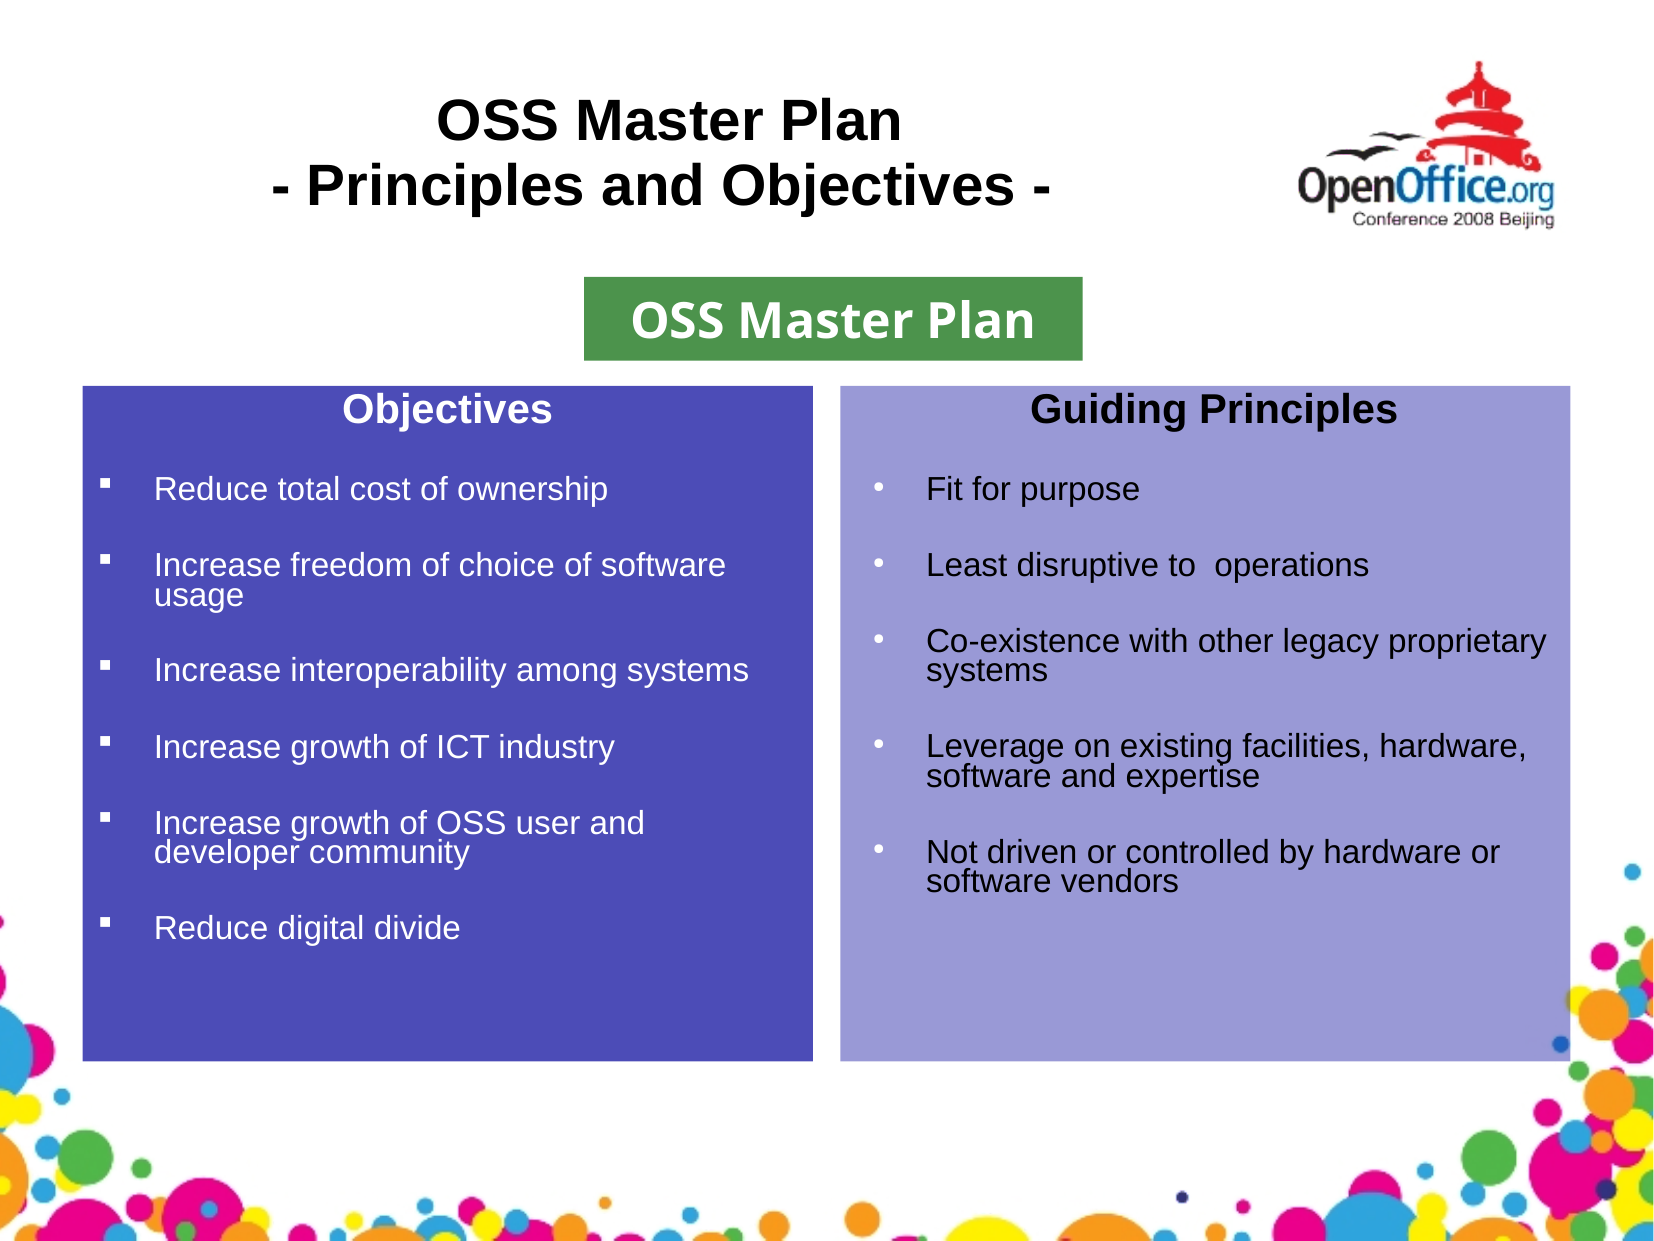

# OSS Master Plan - Principles and Objectives -
OSS Master Plan
Objectives
Reduce total cost of ownership
Increase freedom of choice of software usage
Increase interoperability among systems
Increase growth of ICT industry
Increase growth of OSS user and developer community
Reduce digital divide
Guiding Principles
Fit for purpose
Least disruptive to operations
Co-existence with other legacy proprietary systems
Leverage on existing facilities, hardware, software and expertise
Not driven or controlled by hardware or software vendors